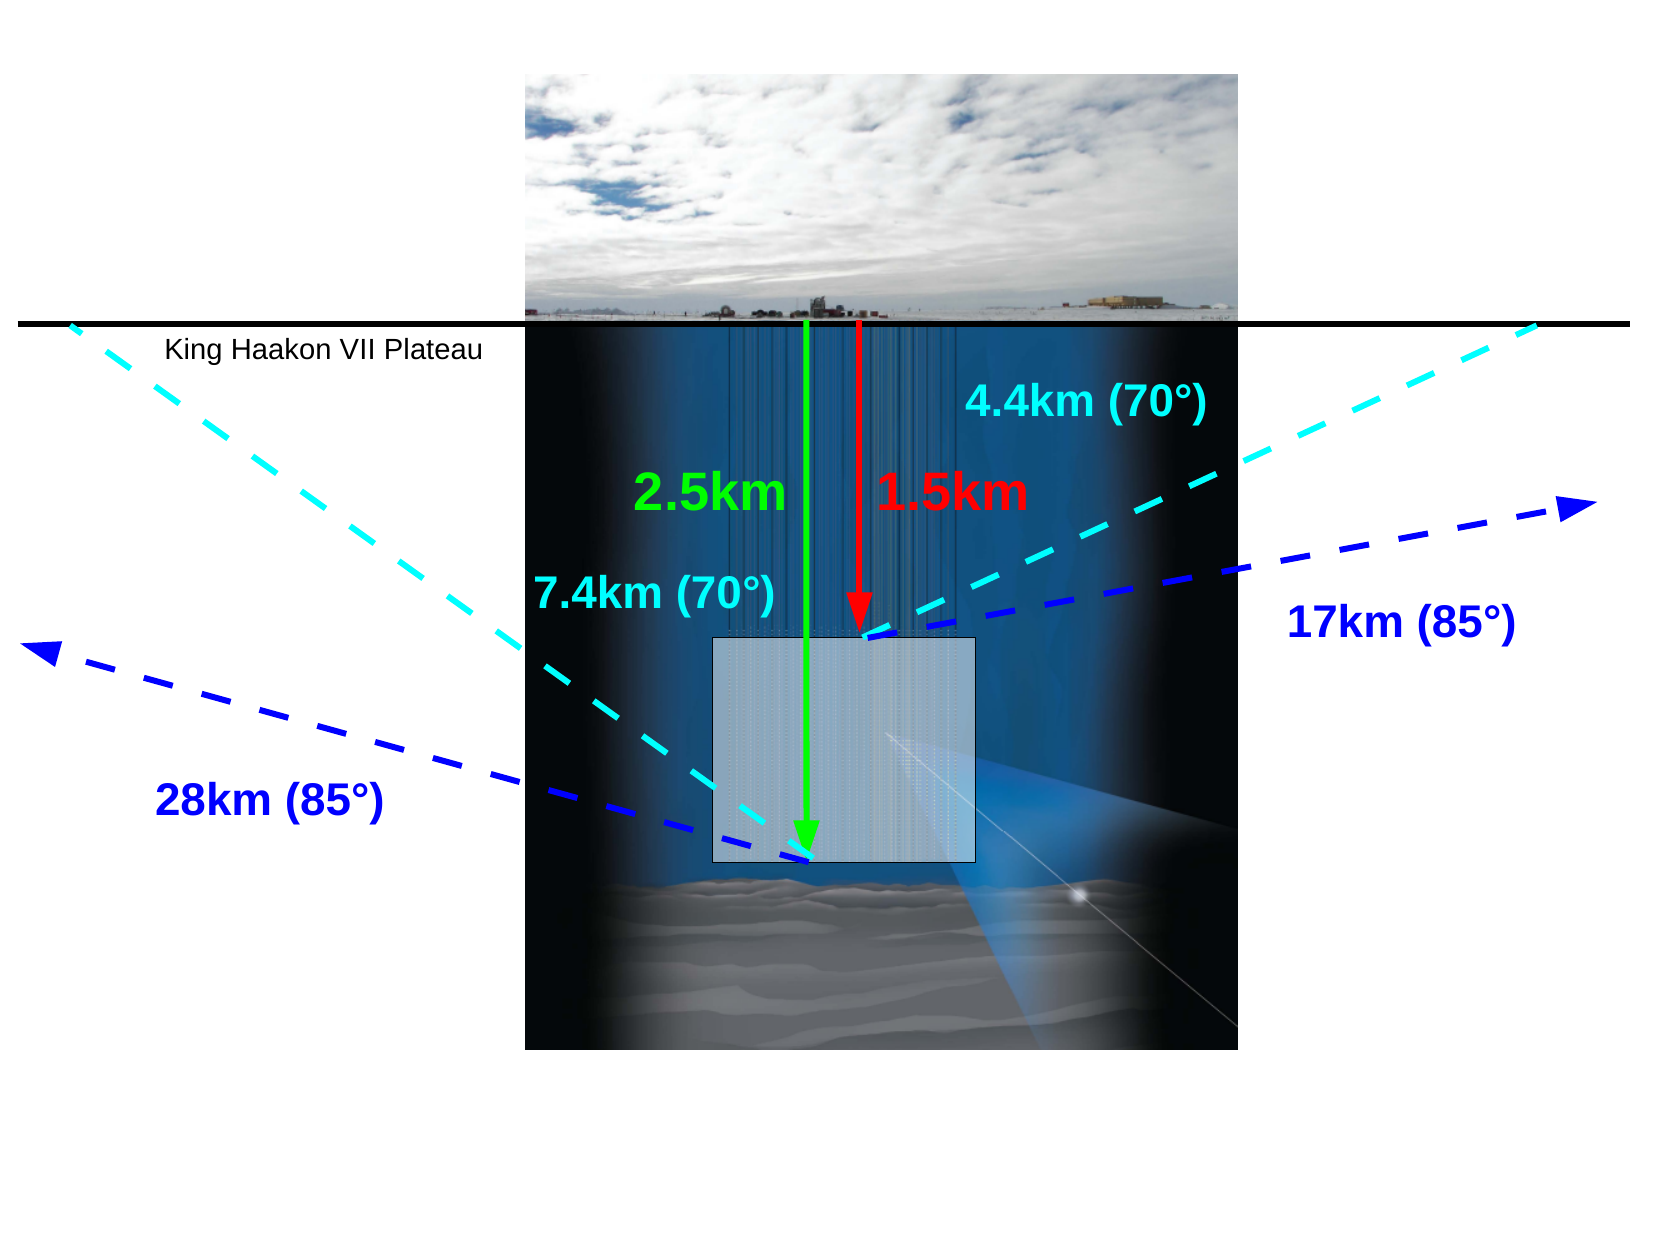

7.4km (70°)
28km (85°)
4.4km (70°)
17km (85°)
King Haakon VII Plateau
2.5km
1.5km